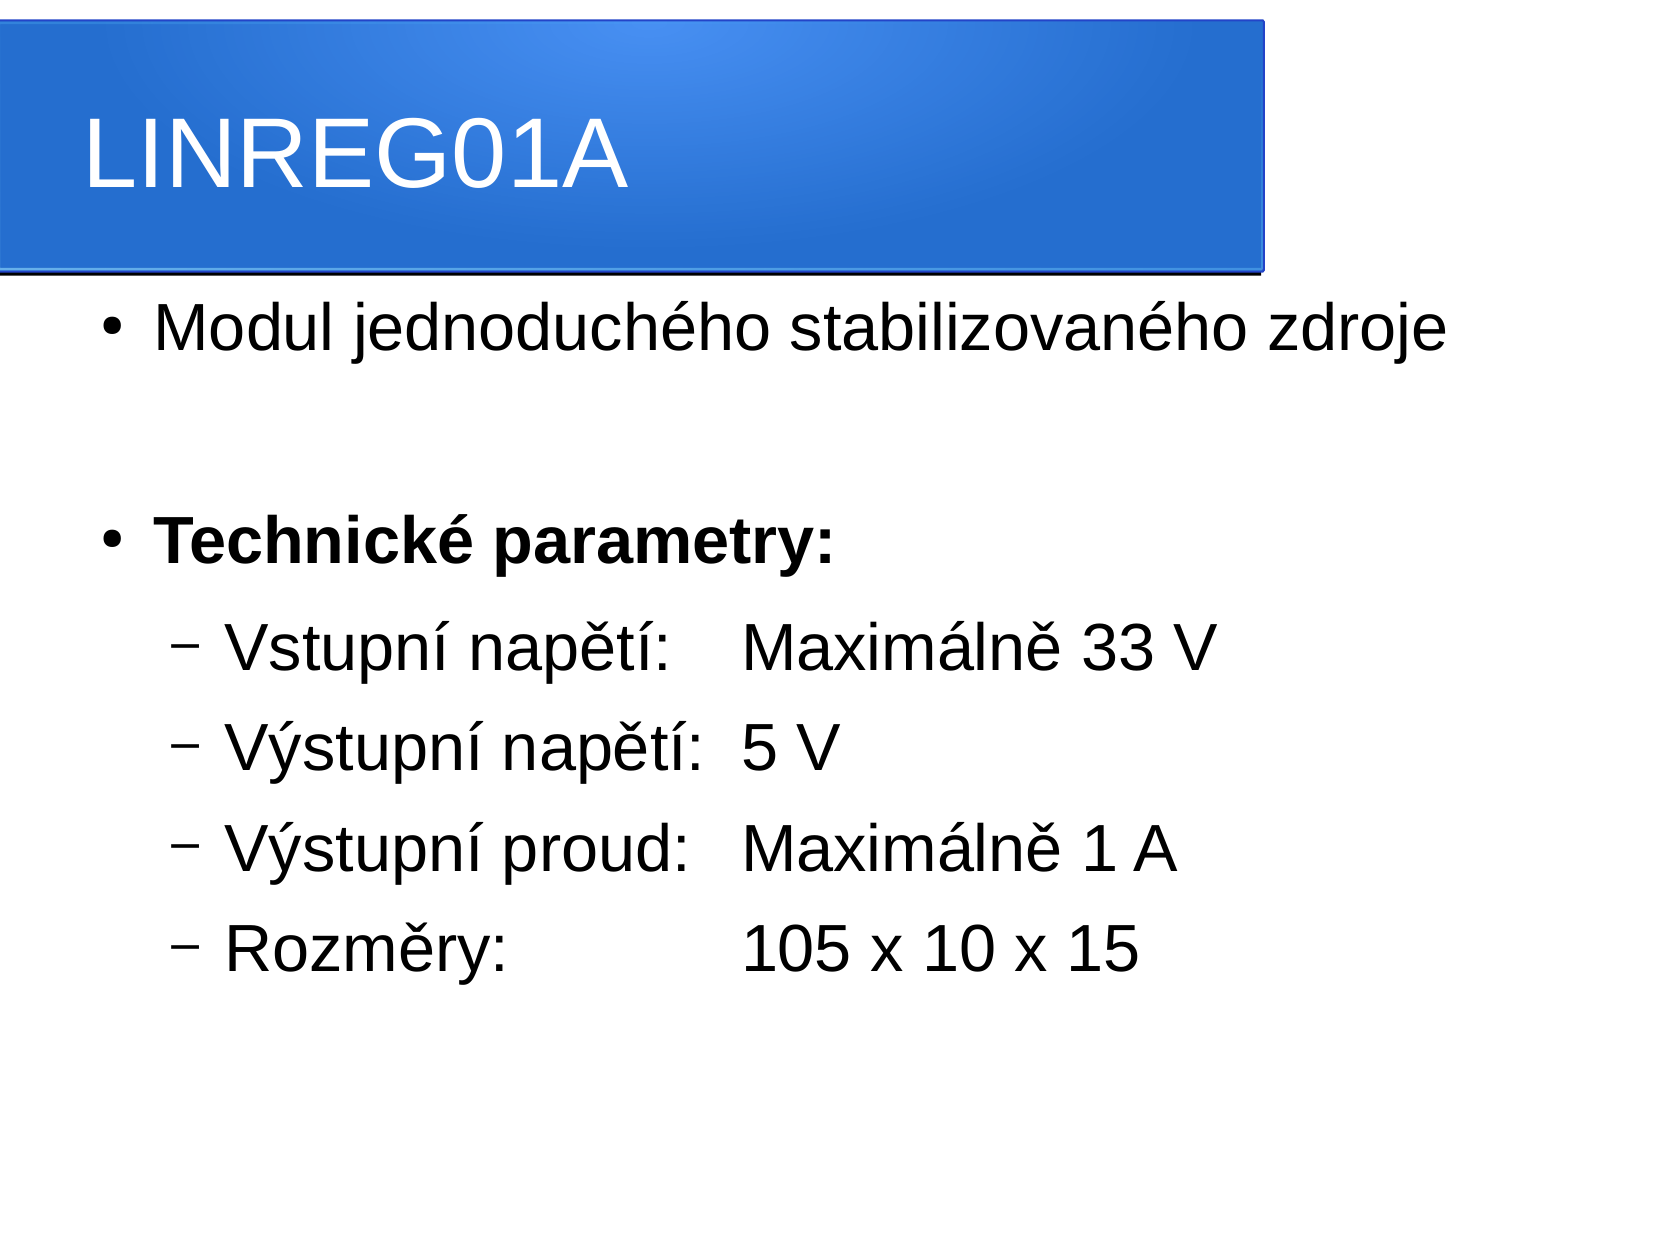

# LINREG01A
Modul jednoduchého stabilizovaného zdroje
Technické parametry:
Vstupní napětí:	Maximálně 33 V
Výstupní napětí:	5 V
Výstupní proud:	Maximálně 1 A
Rozměry:				105 x 10 x 15